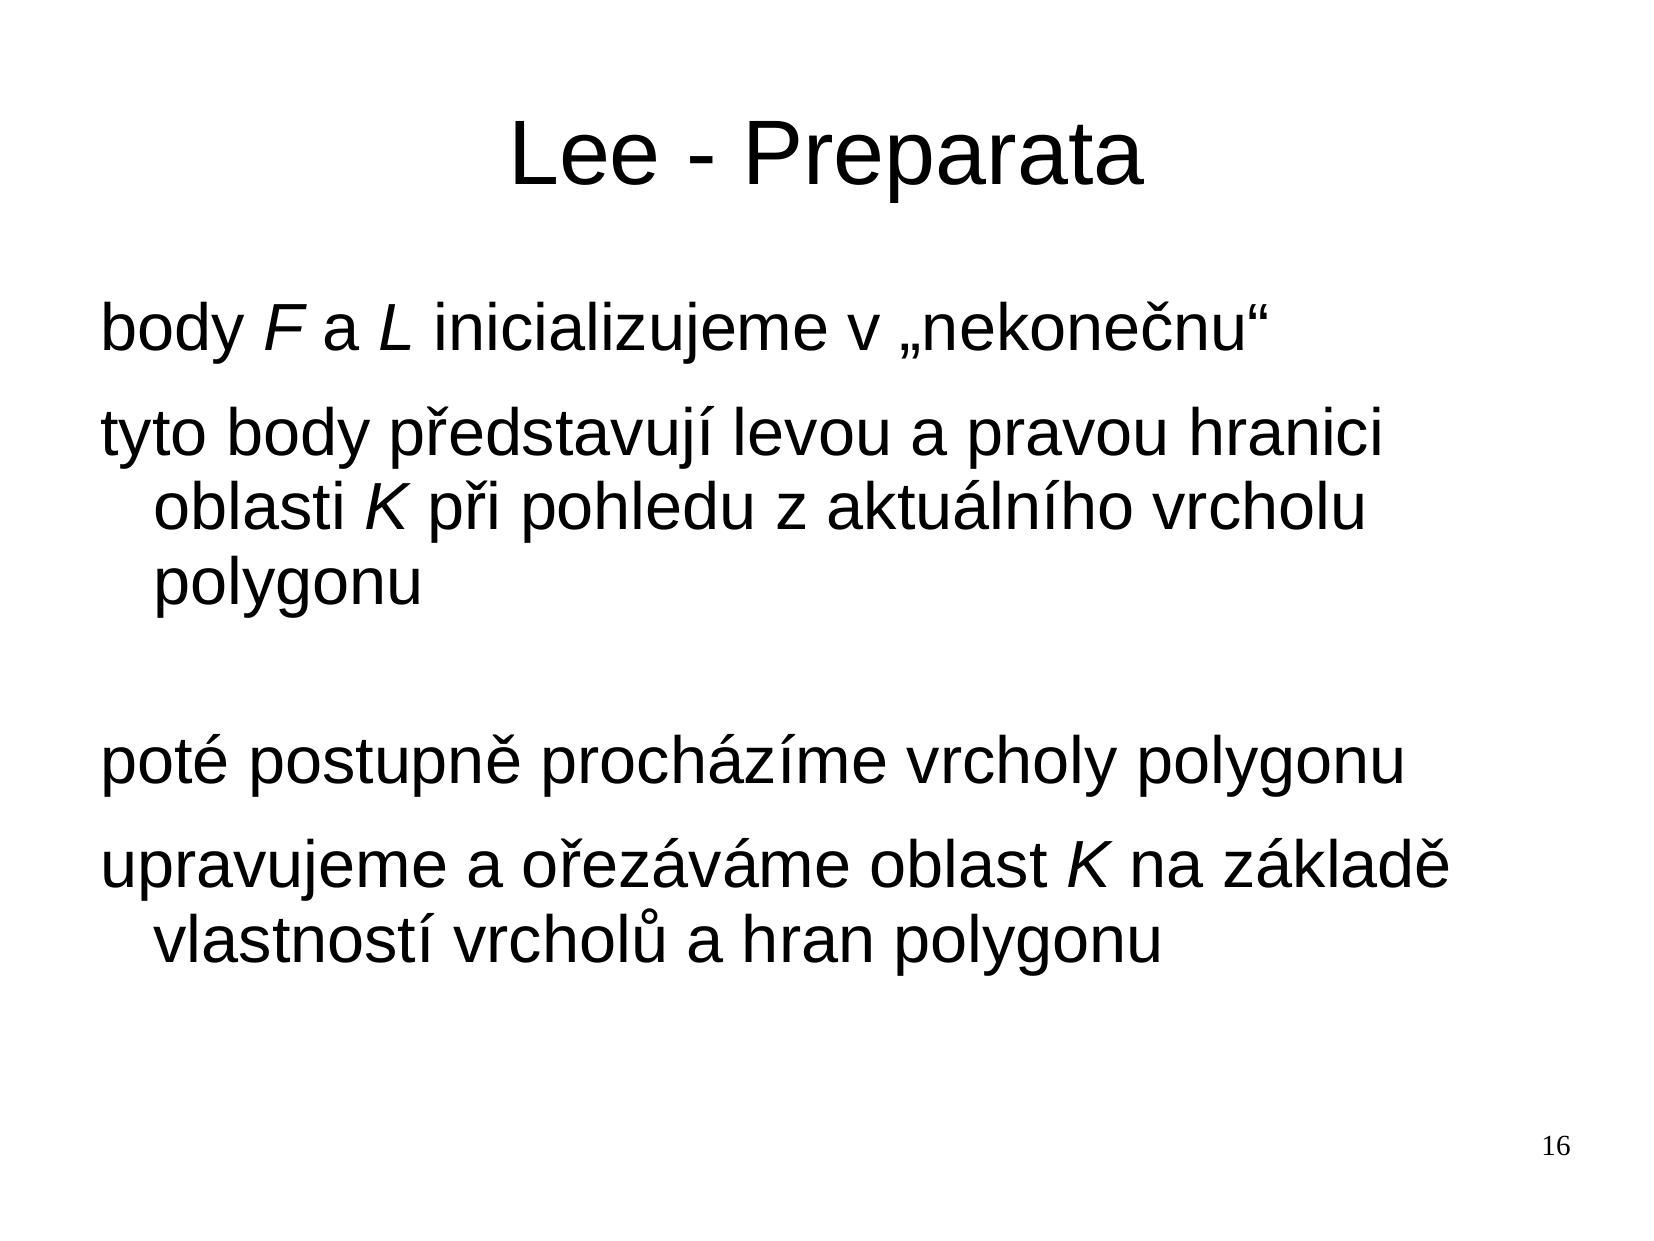

# Lee - Preparata
body F a L inicializujeme v „nekonečnu“
tyto body představují levou a pravou hranici oblasti K při pohledu z aktuálního vrcholu polygonu
poté postupně procházíme vrcholy polygonu
upravujeme a ořezáváme oblast K na základě vlastností vrcholů a hran polygonu
16